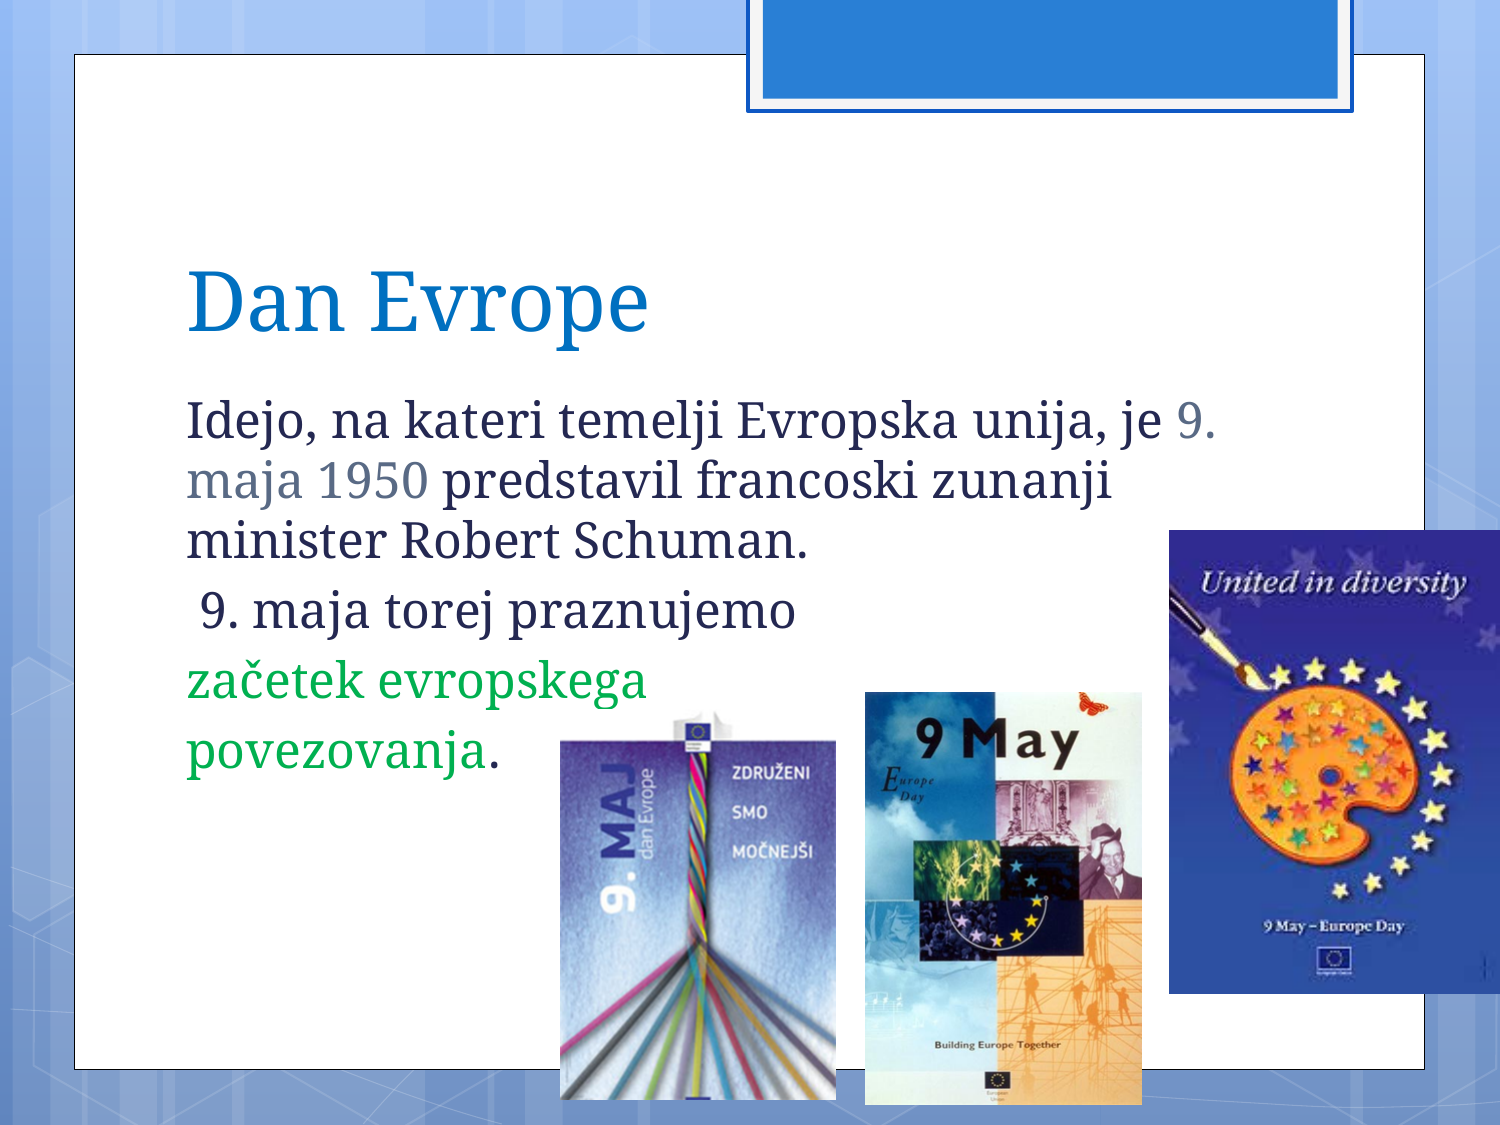

# Dan Evrope
Idejo, na kateri temelji Evropska unija, je 9. maja 1950 predstavil francoski zunanji minister Robert Schuman.
 9. maja torej praznujemo
začetek evropskega
povezovanja.